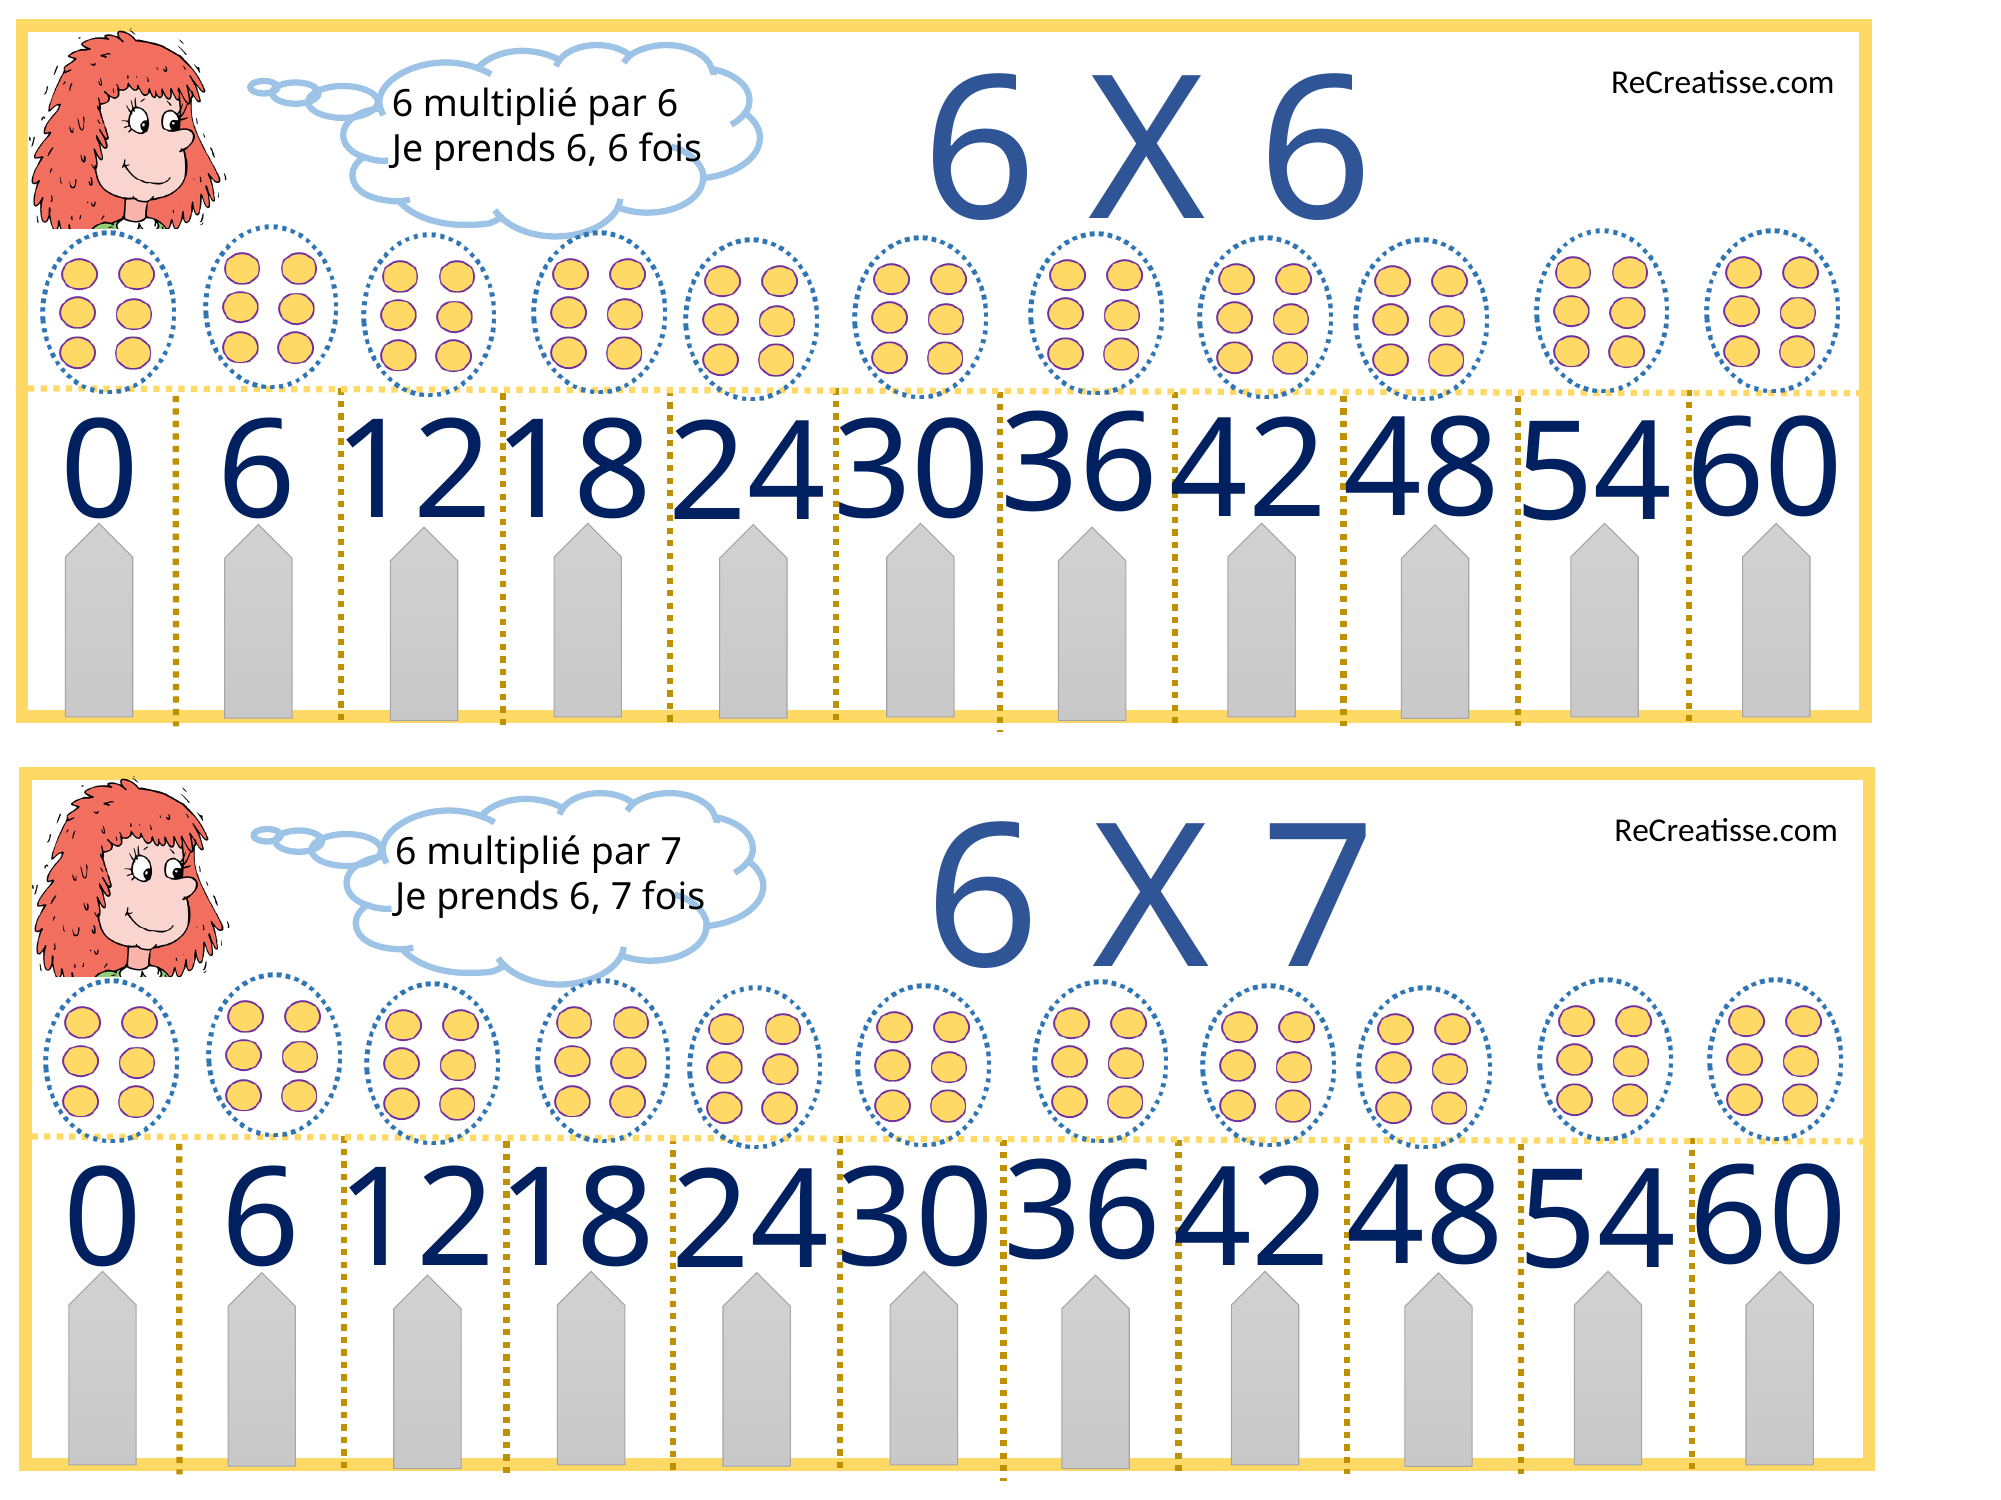

6 X 6
ReCreatisse.com
6 multiplié par 6
Je prends 6, 6 fois
36
48
60
42
0
6
12
18
30
54
24
6 X 7
ReCreatisse.com
6 multiplié par 7
Je prends 6, 7 fois
36
48
60
42
0
6
12
18
30
54
24